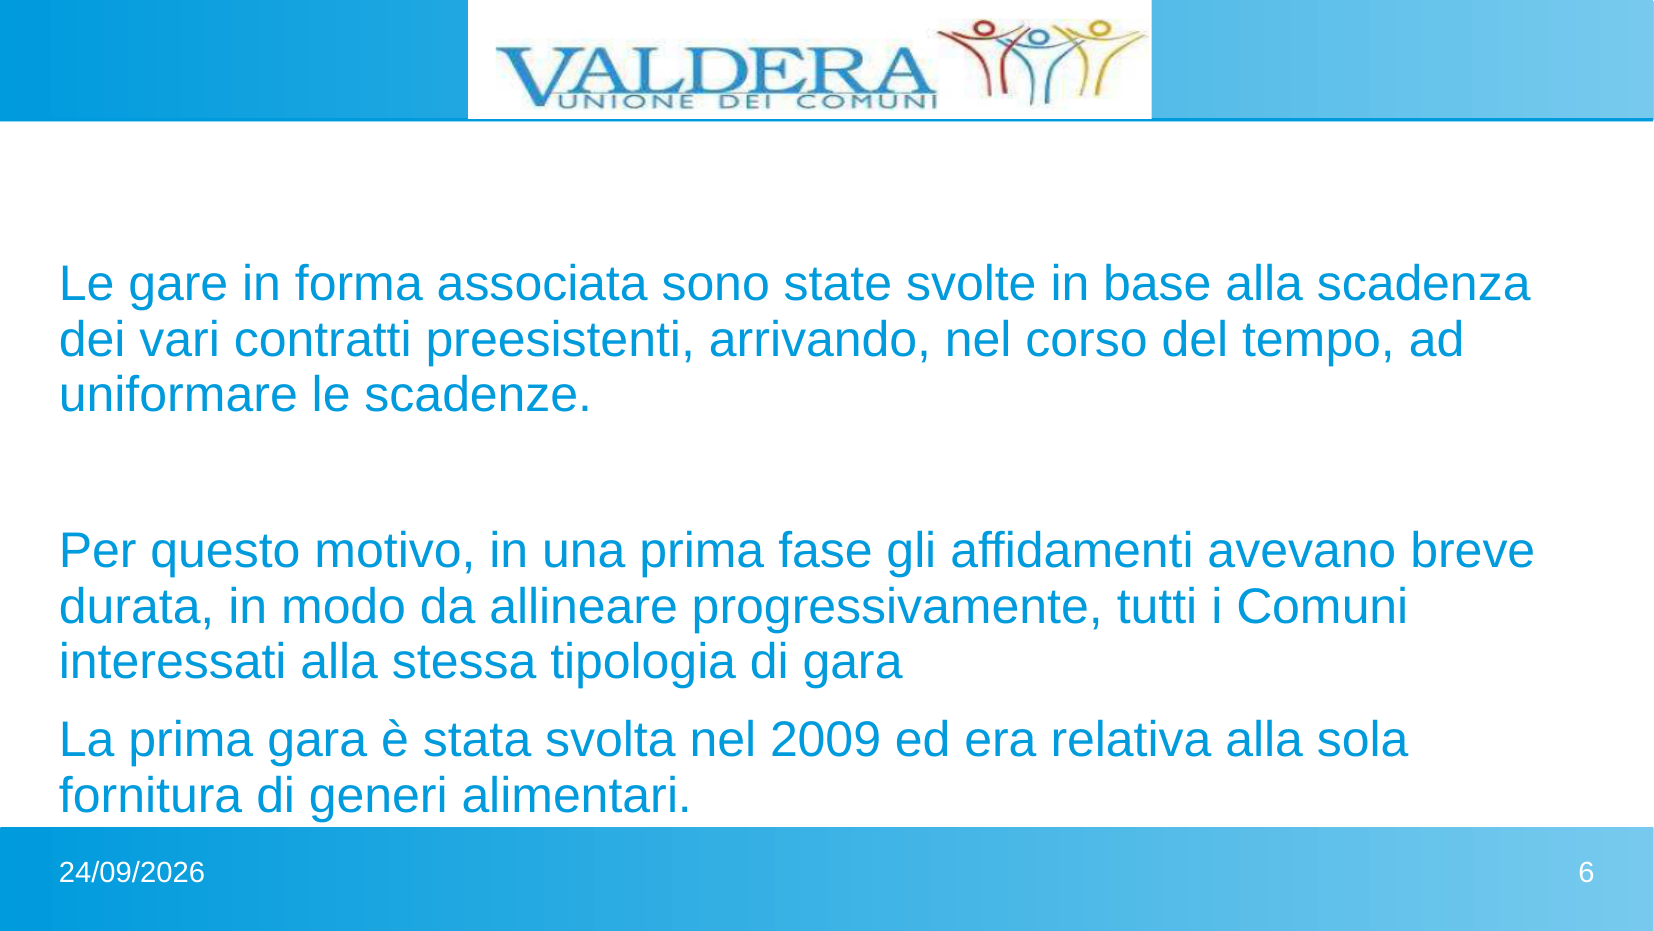

# .
Le gare in forma associata sono state svolte in base alla scadenza dei vari contratti preesistenti, arrivando, nel corso del tempo, ad uniformare le scadenze.
Per questo motivo, in una prima fase gli affidamenti avevano breve durata, in modo da allineare progressivamente, tutti i Comuni interessati alla stessa tipologia di gara
La prima gara è stata svolta nel 2009 ed era relativa alla sola fornitura di generi alimentari.
6